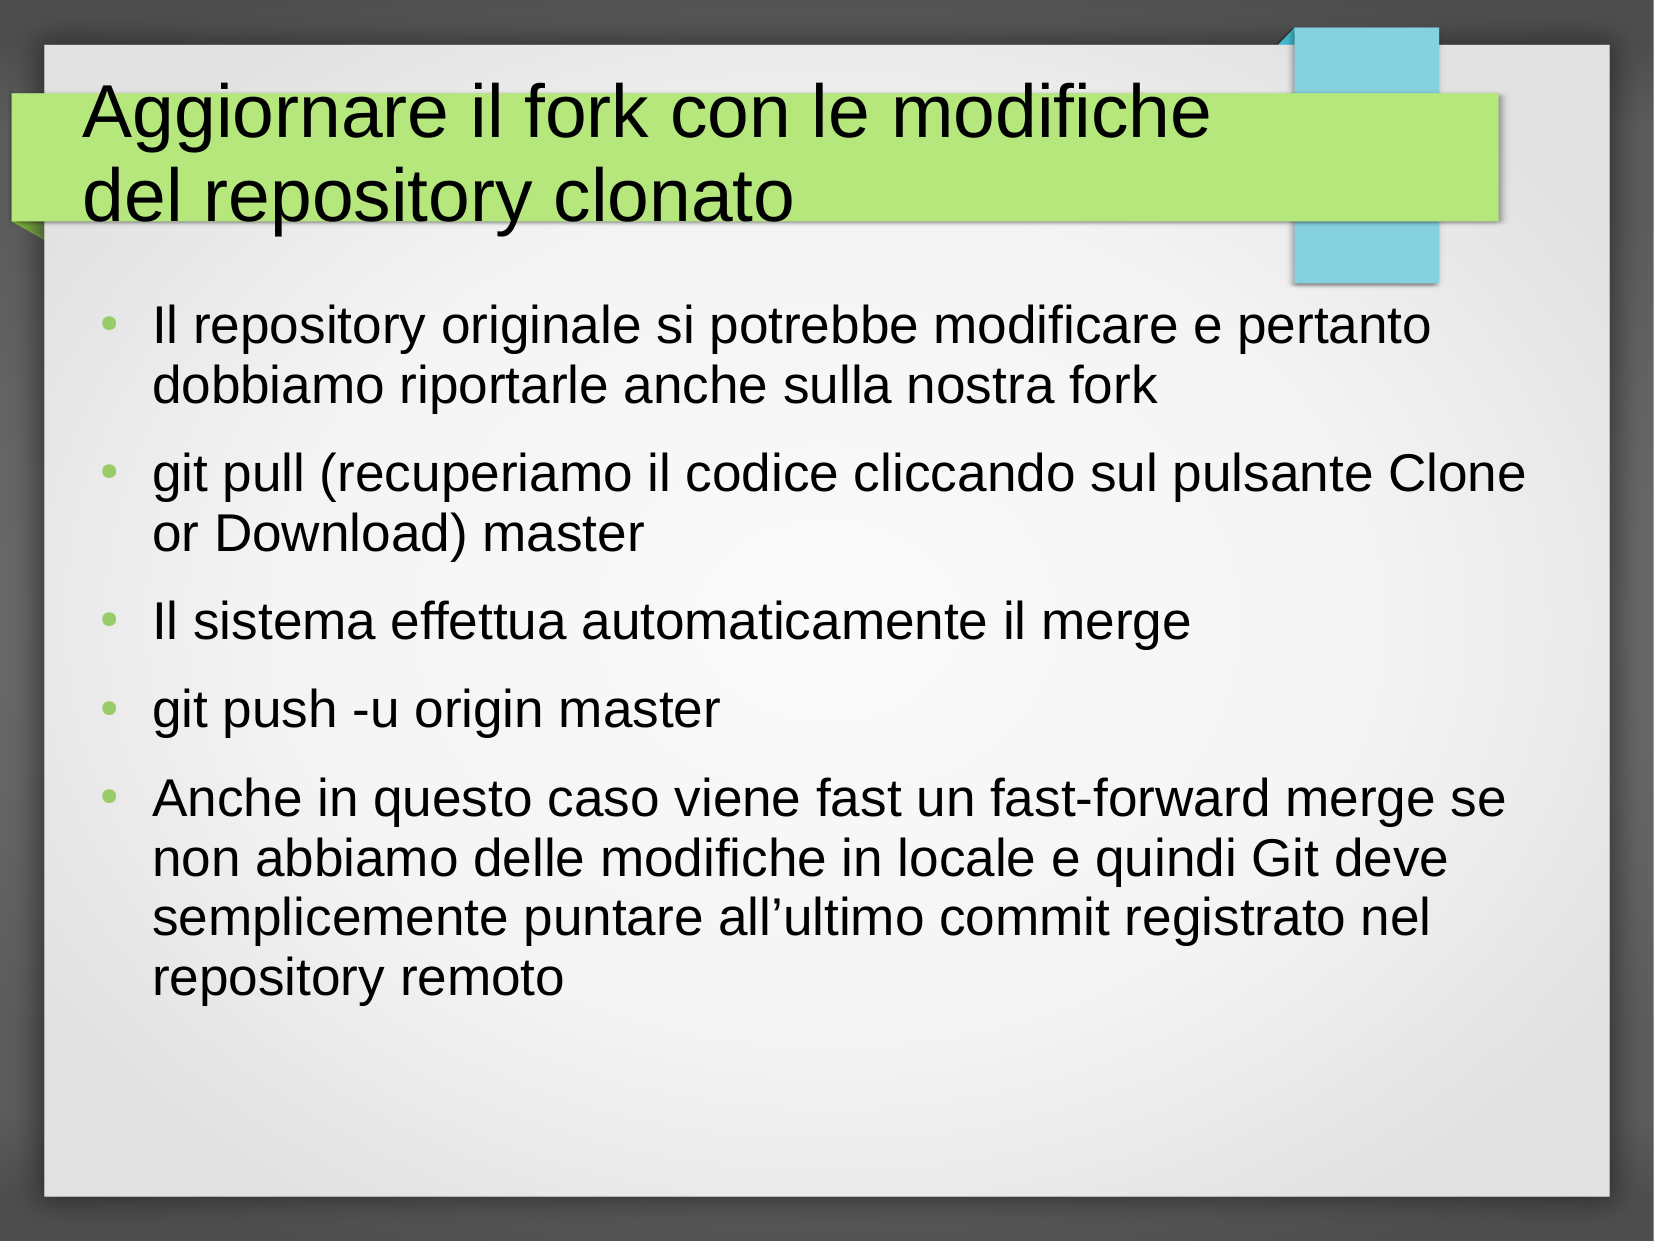

# Aggiornare il fork con le modifiche del repository clonato
Il repository originale si potrebbe modificare e pertanto dobbiamo riportarle anche sulla nostra fork
git pull (recuperiamo il codice cliccando sul pulsante Clone or Download) master
Il sistema effettua automaticamente il merge
git push -u origin master
Anche in questo caso viene fast un fast-forward merge se non abbiamo delle modifiche in locale e quindi Git deve semplicemente puntare all’ultimo commit registrato nel repository remoto